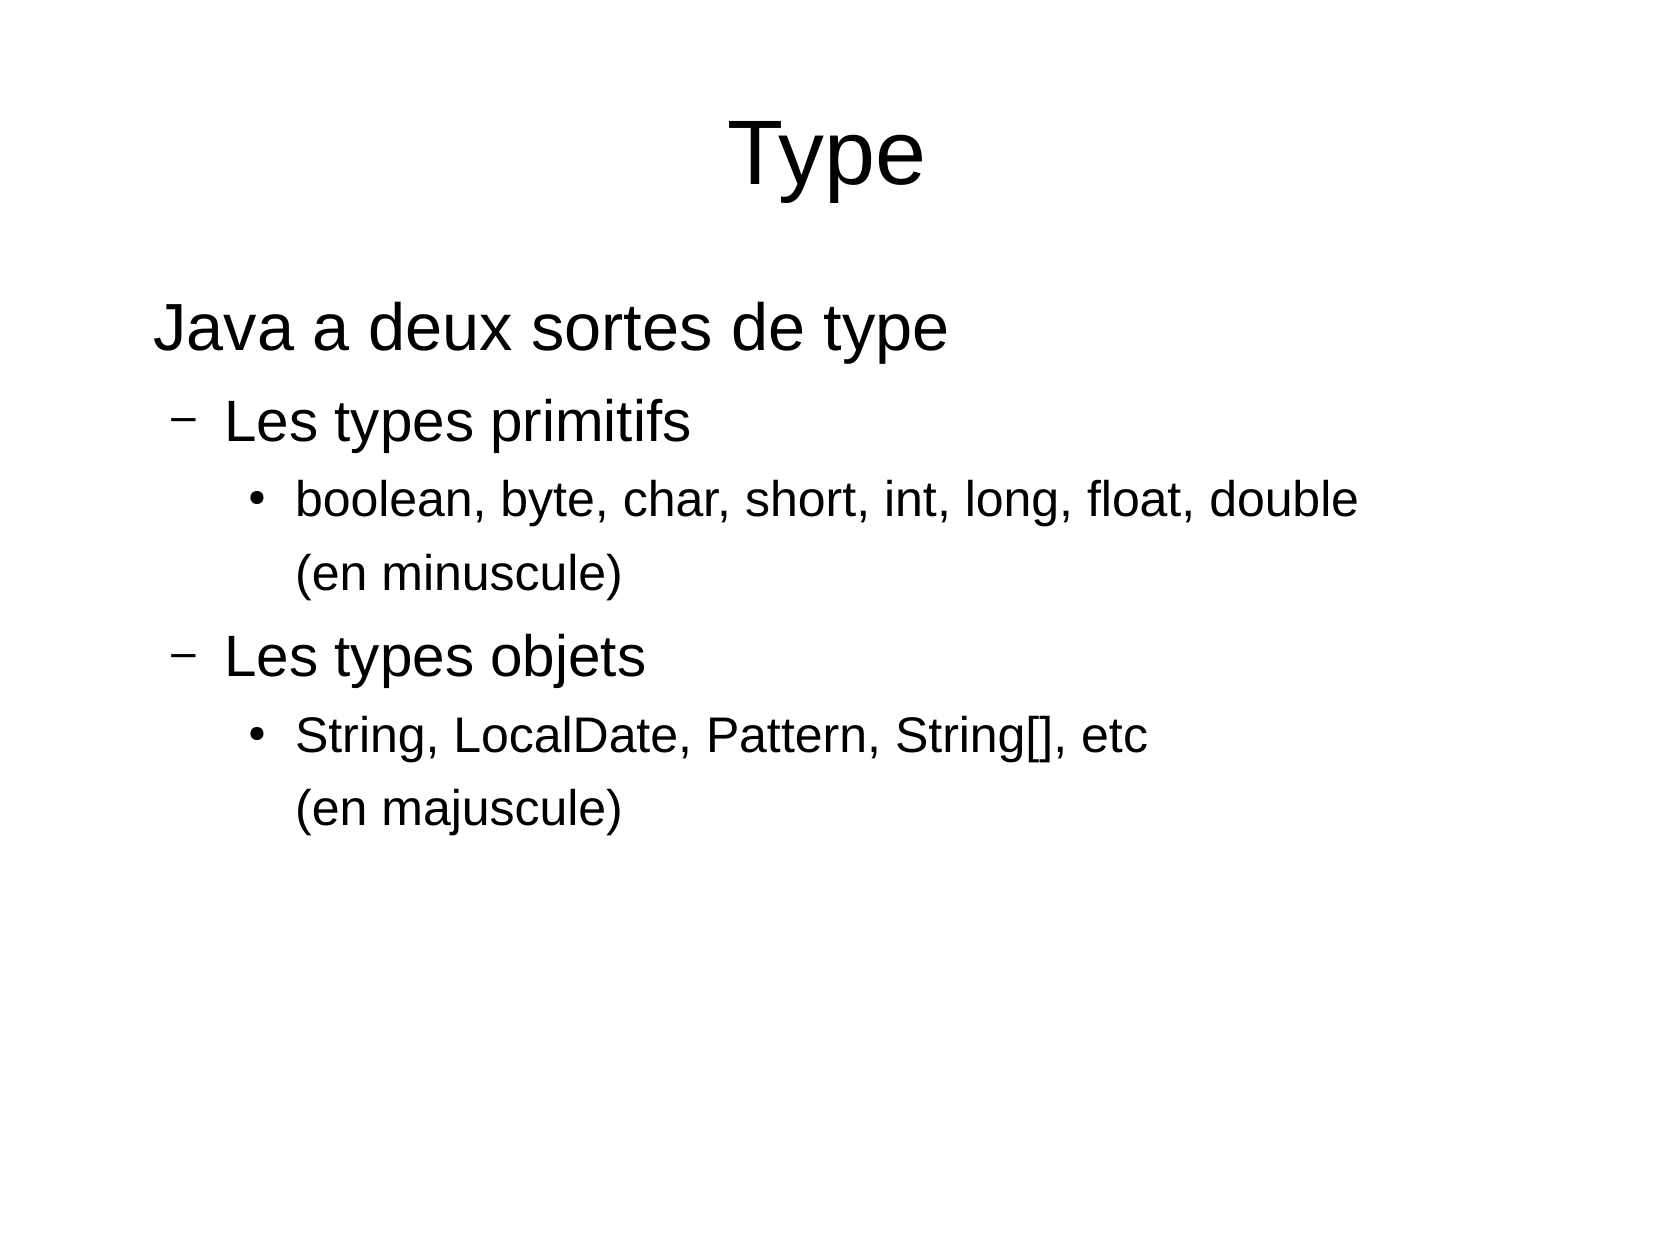

# Type
Java a deux sortes de type
Les types primitifs
boolean, byte, char, short, int, long, float, double
(en minuscule)
Les types objets
String, LocalDate, Pattern, String[], etc
(en majuscule)